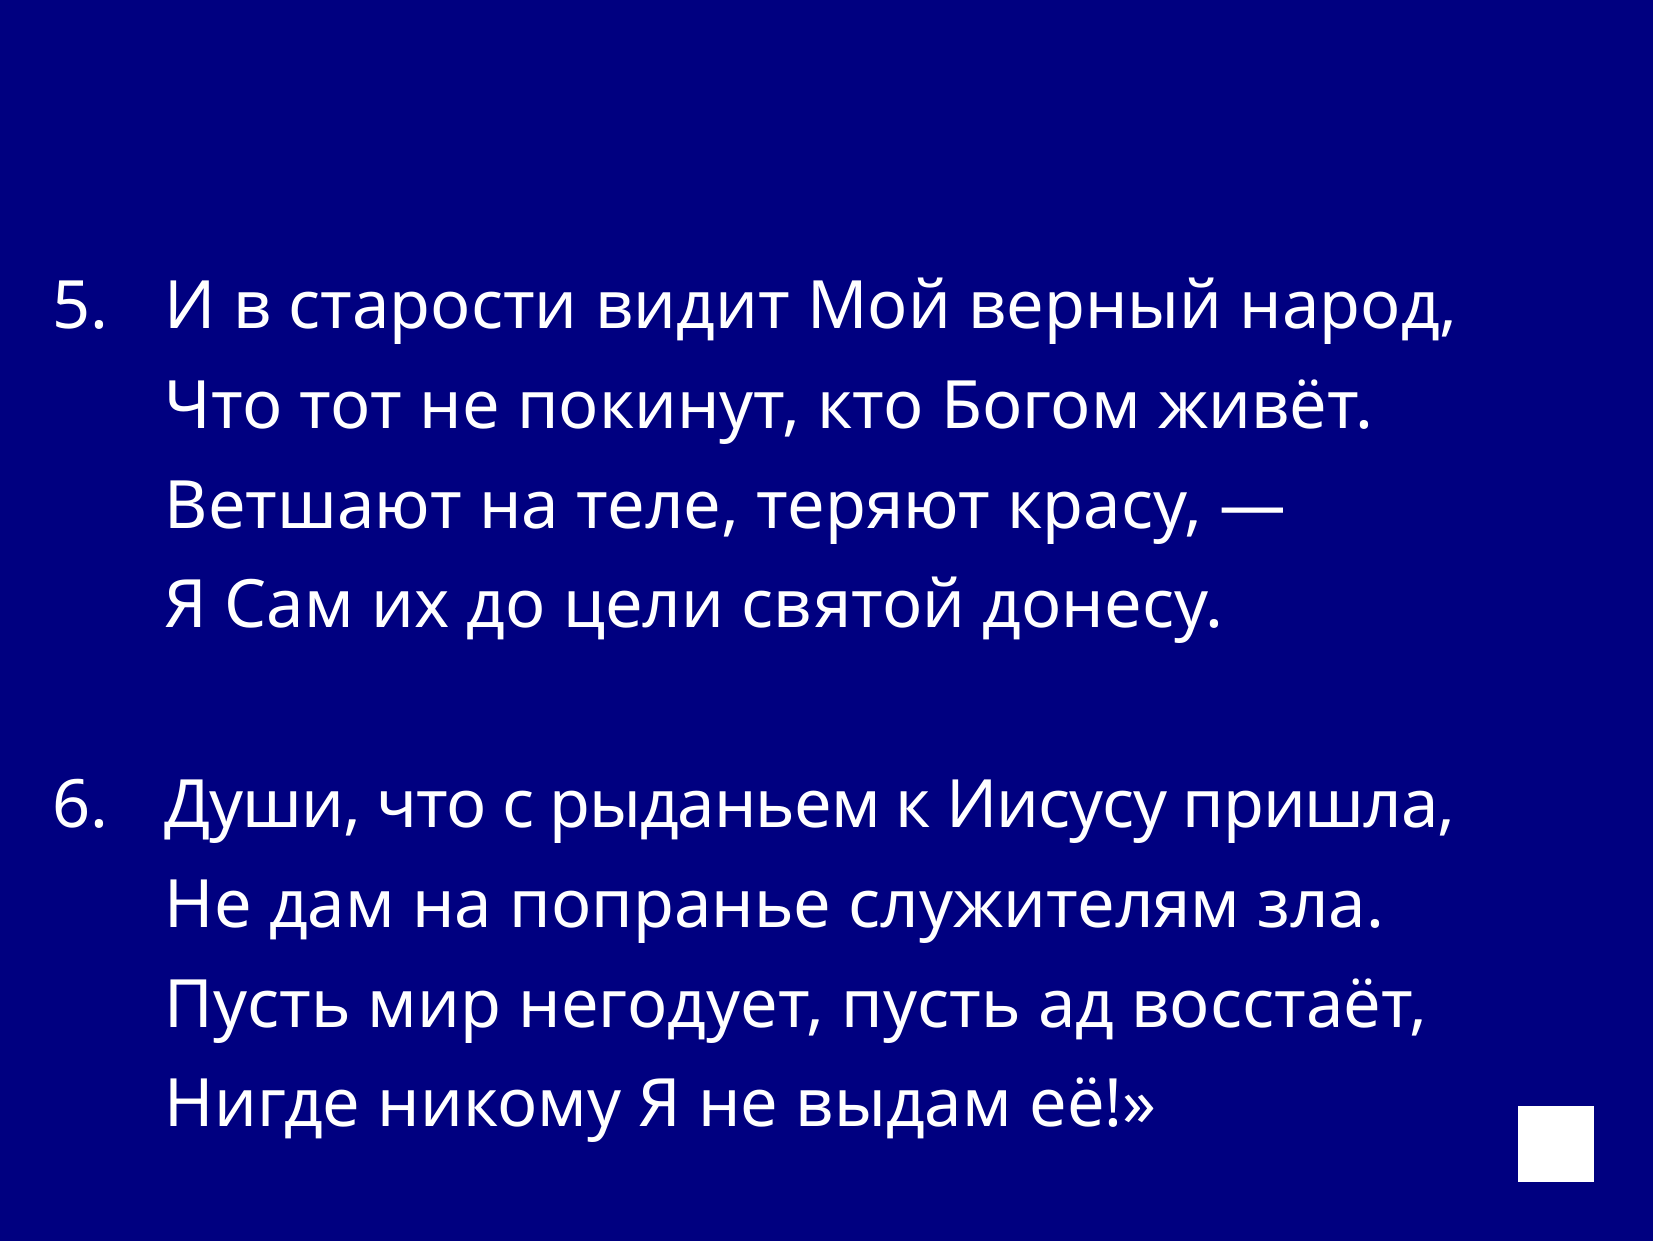

5.	И в старости видит Мой верный народ,
	Что тот не покинут, кто Богом живёт.
	Ветшают на теле, теряют красу, —
	Я Сам их до цели святой донесу.
6.	Души, что с рыданьем к Иисусу пришла,
	Не дам на попранье служителям зла.
	Пусть мир негодует, пусть ад восстаёт,
	Нигде никому Я не выдам её!»